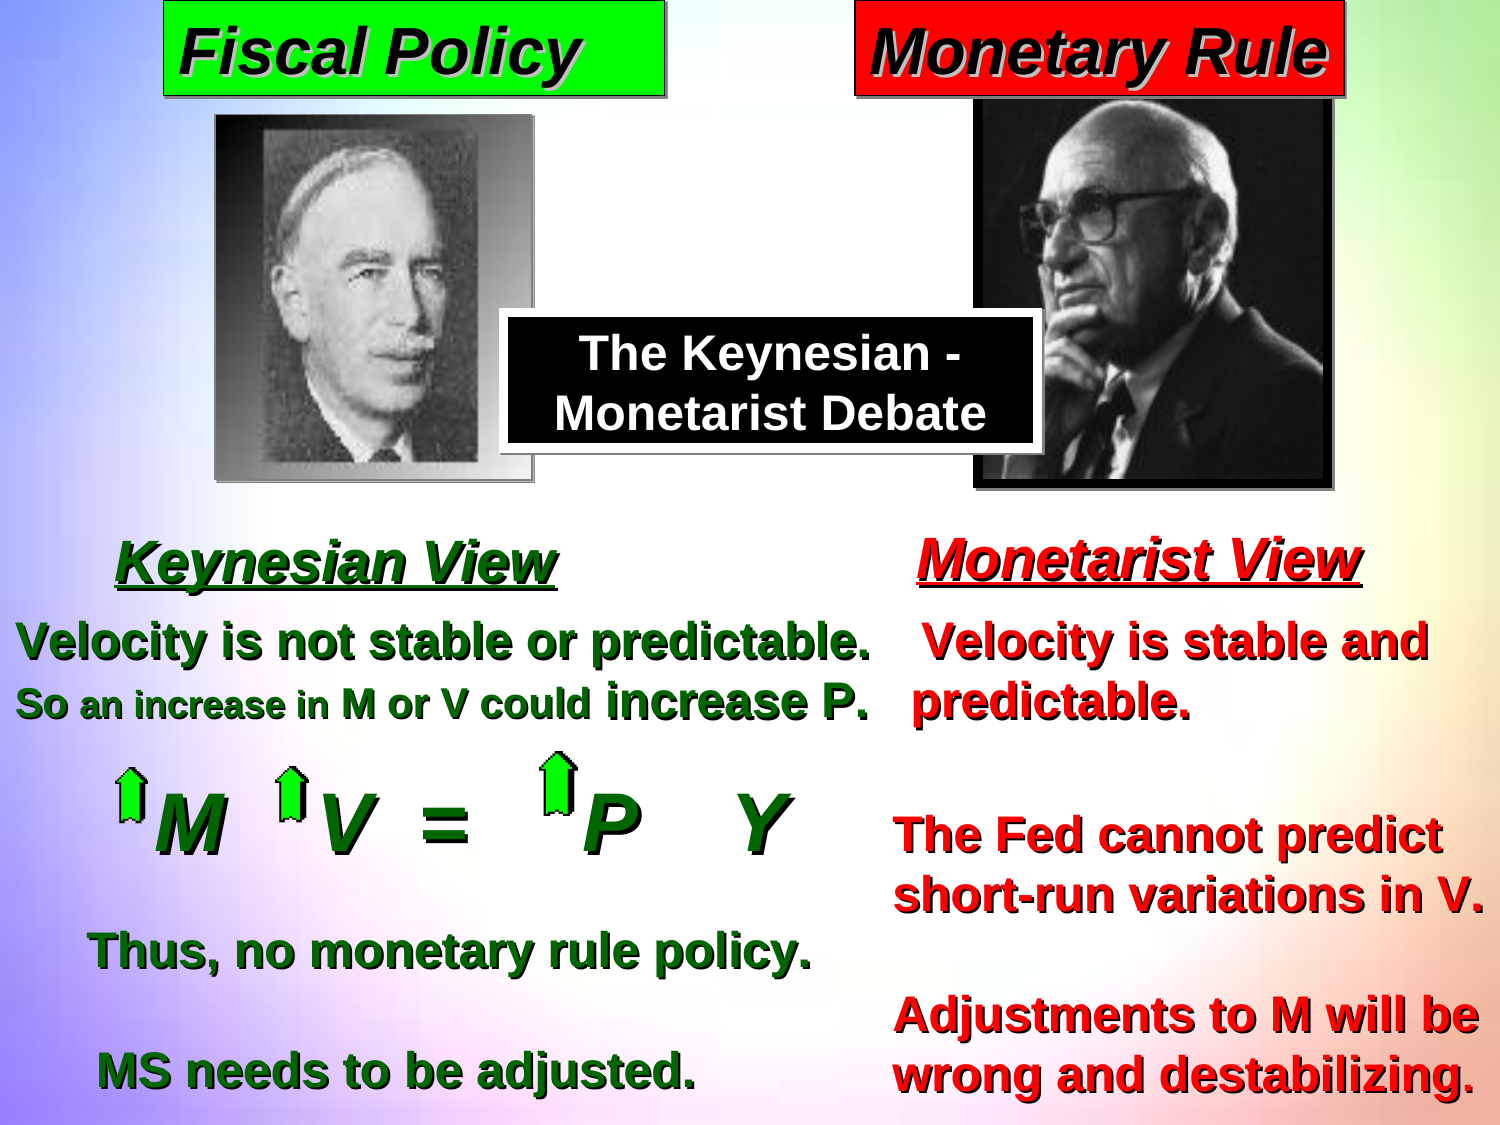

Fiscal Policy
Monetary Rule
The Keynesian - Monetarist Debate
Monetarist View
Keynesian View
Velocity is not stable or predictable. So an increase in M or V could increase P.
 Velocity is stable and predictable.
 M V = P Y
The Fed cannot predict short-run variations in V.
Adjustments to M will be wrong and destabilizing.
Thus, no monetary rule policy.
 MS needs to be adjusted.